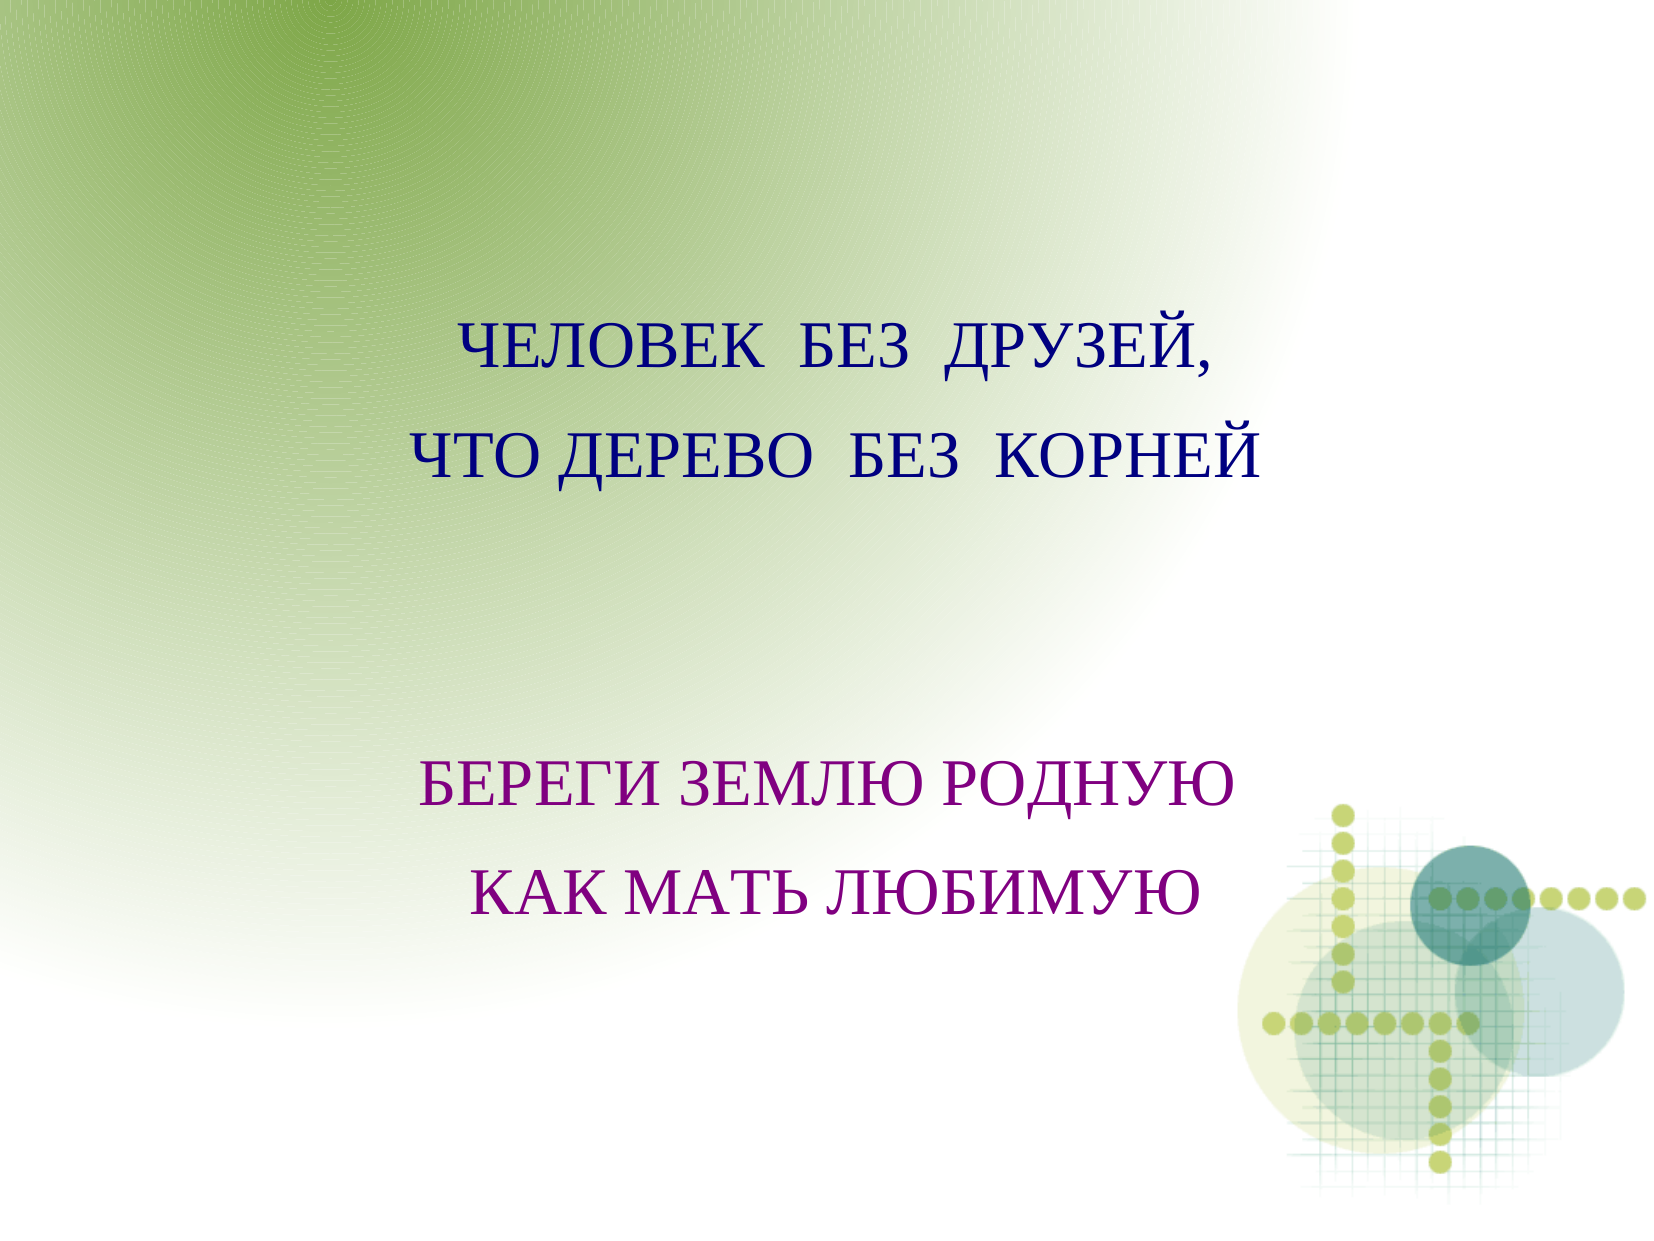

# ЧЕЛОВЕК БЕЗ ДРУЗЕЙ,
 ЧТО ДЕРЕВО БЕЗ КОРНЕЙ
БЕРЕГИ ЗЕМЛЮ РОДНУЮ
 КАК МАТЬ ЛЮБИМУЮ